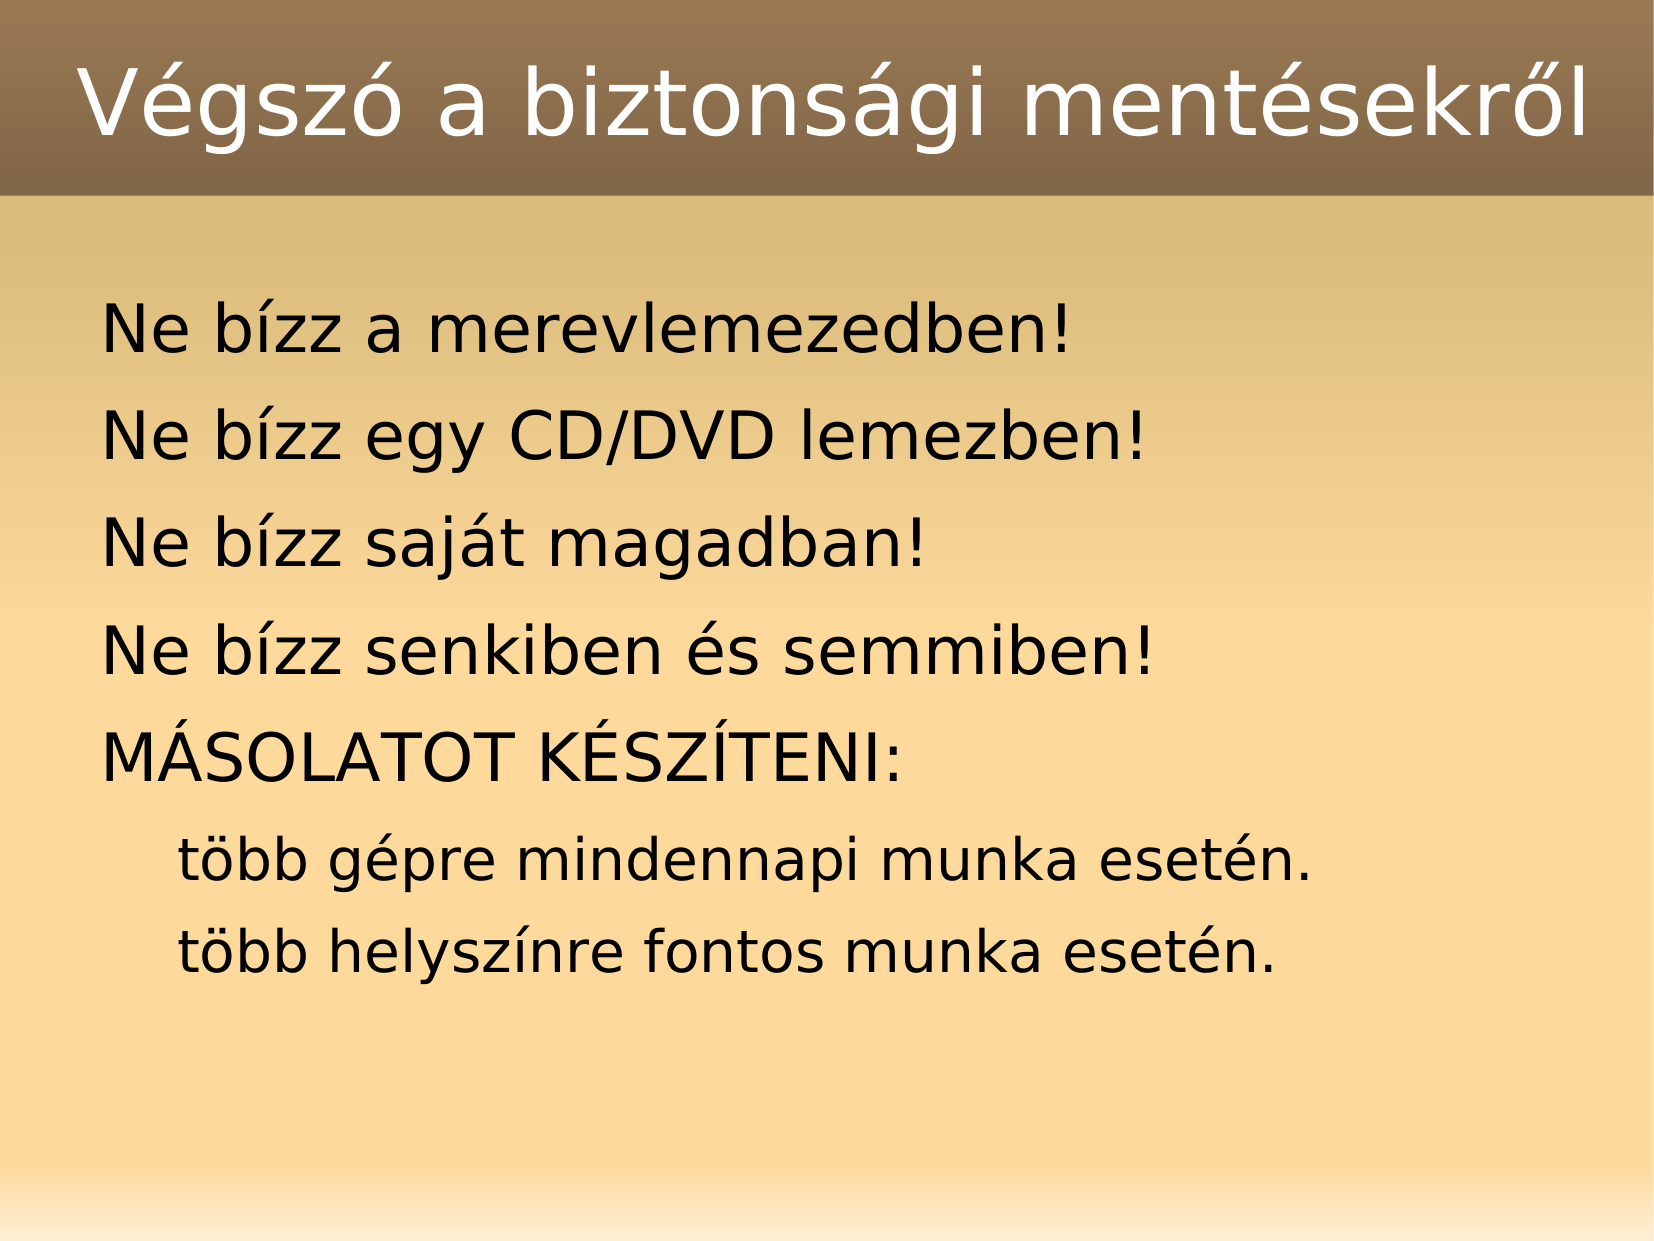

# Végszó a biztonsági mentésekről
Ne bízz a merevlemezedben!
Ne bízz egy CD/DVD lemezben!
Ne bízz saját magadban!
Ne bízz senkiben és semmiben!
MÁSOLATOT KÉSZÍTENI:
több gépre mindennapi munka esetén.
több helyszínre fontos munka esetén.